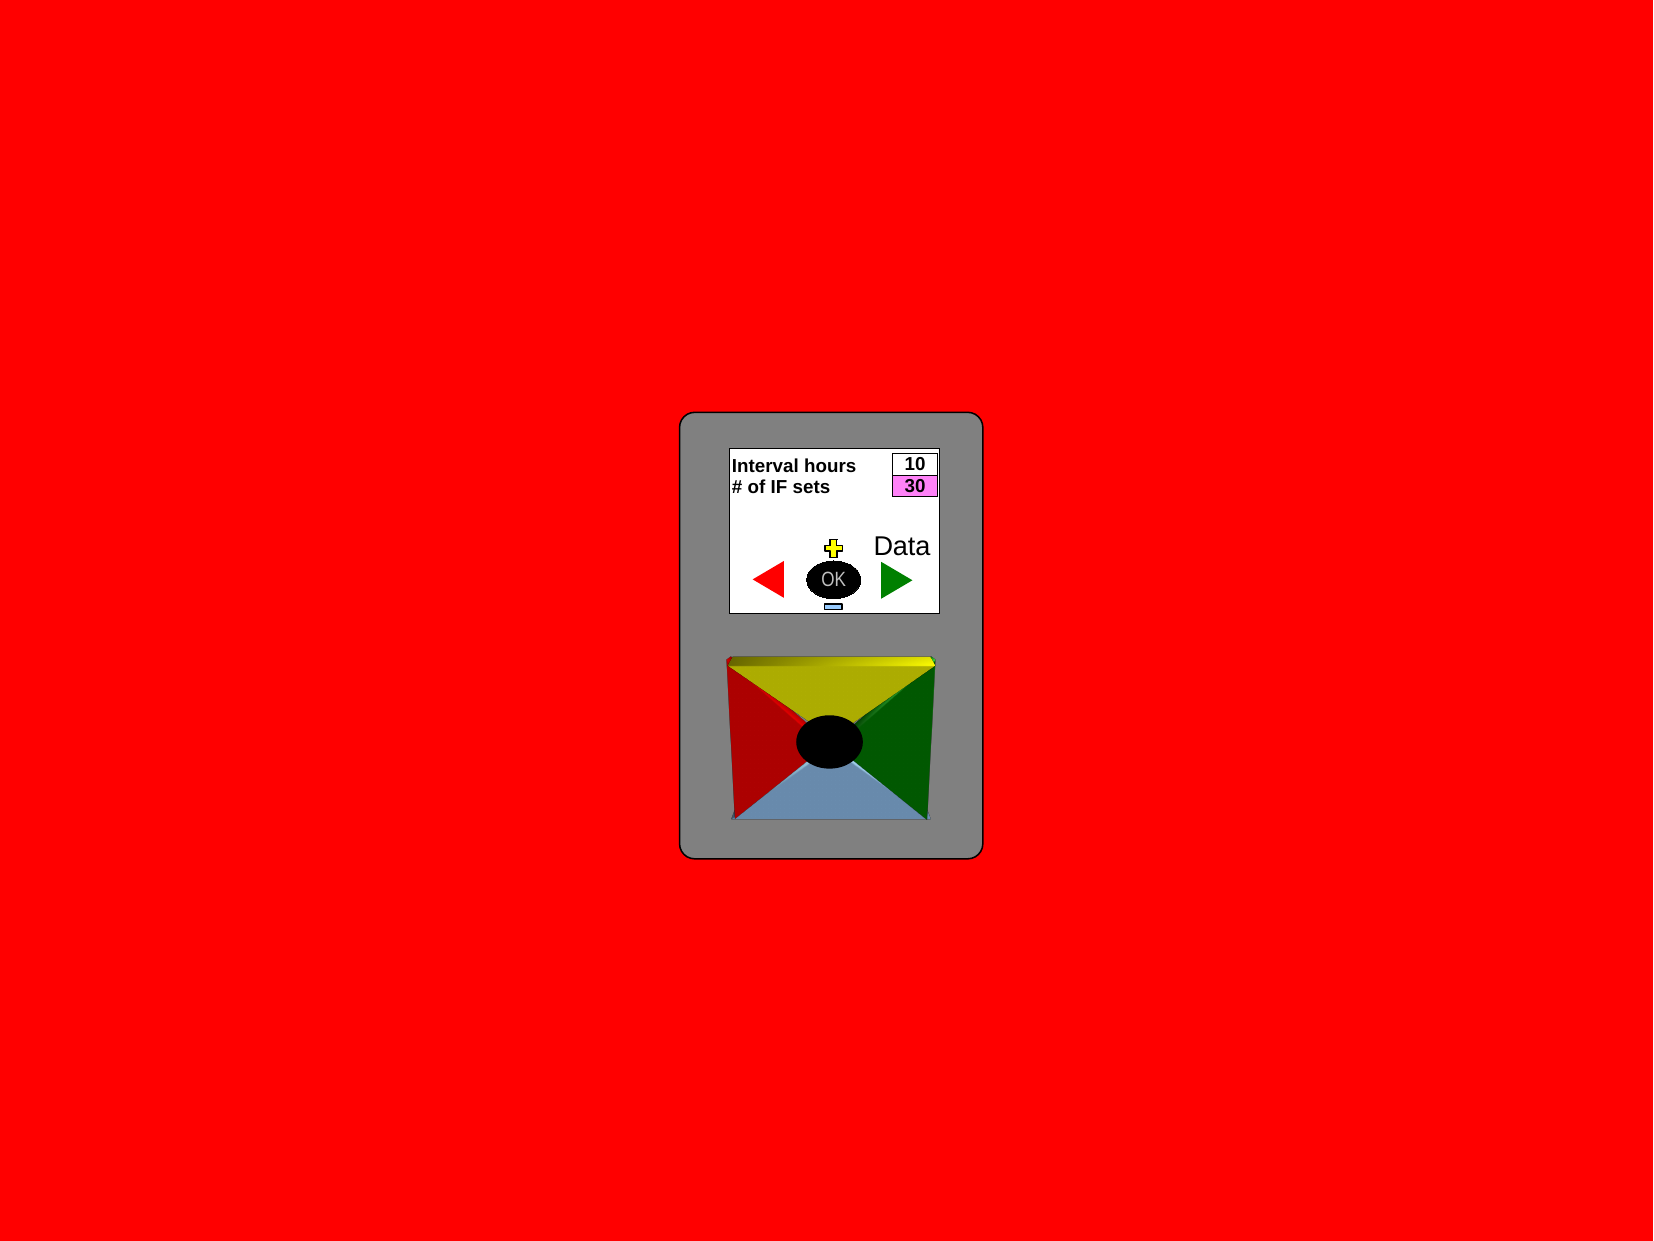

Interval hours
# of IF sets
10
30
Data
OK